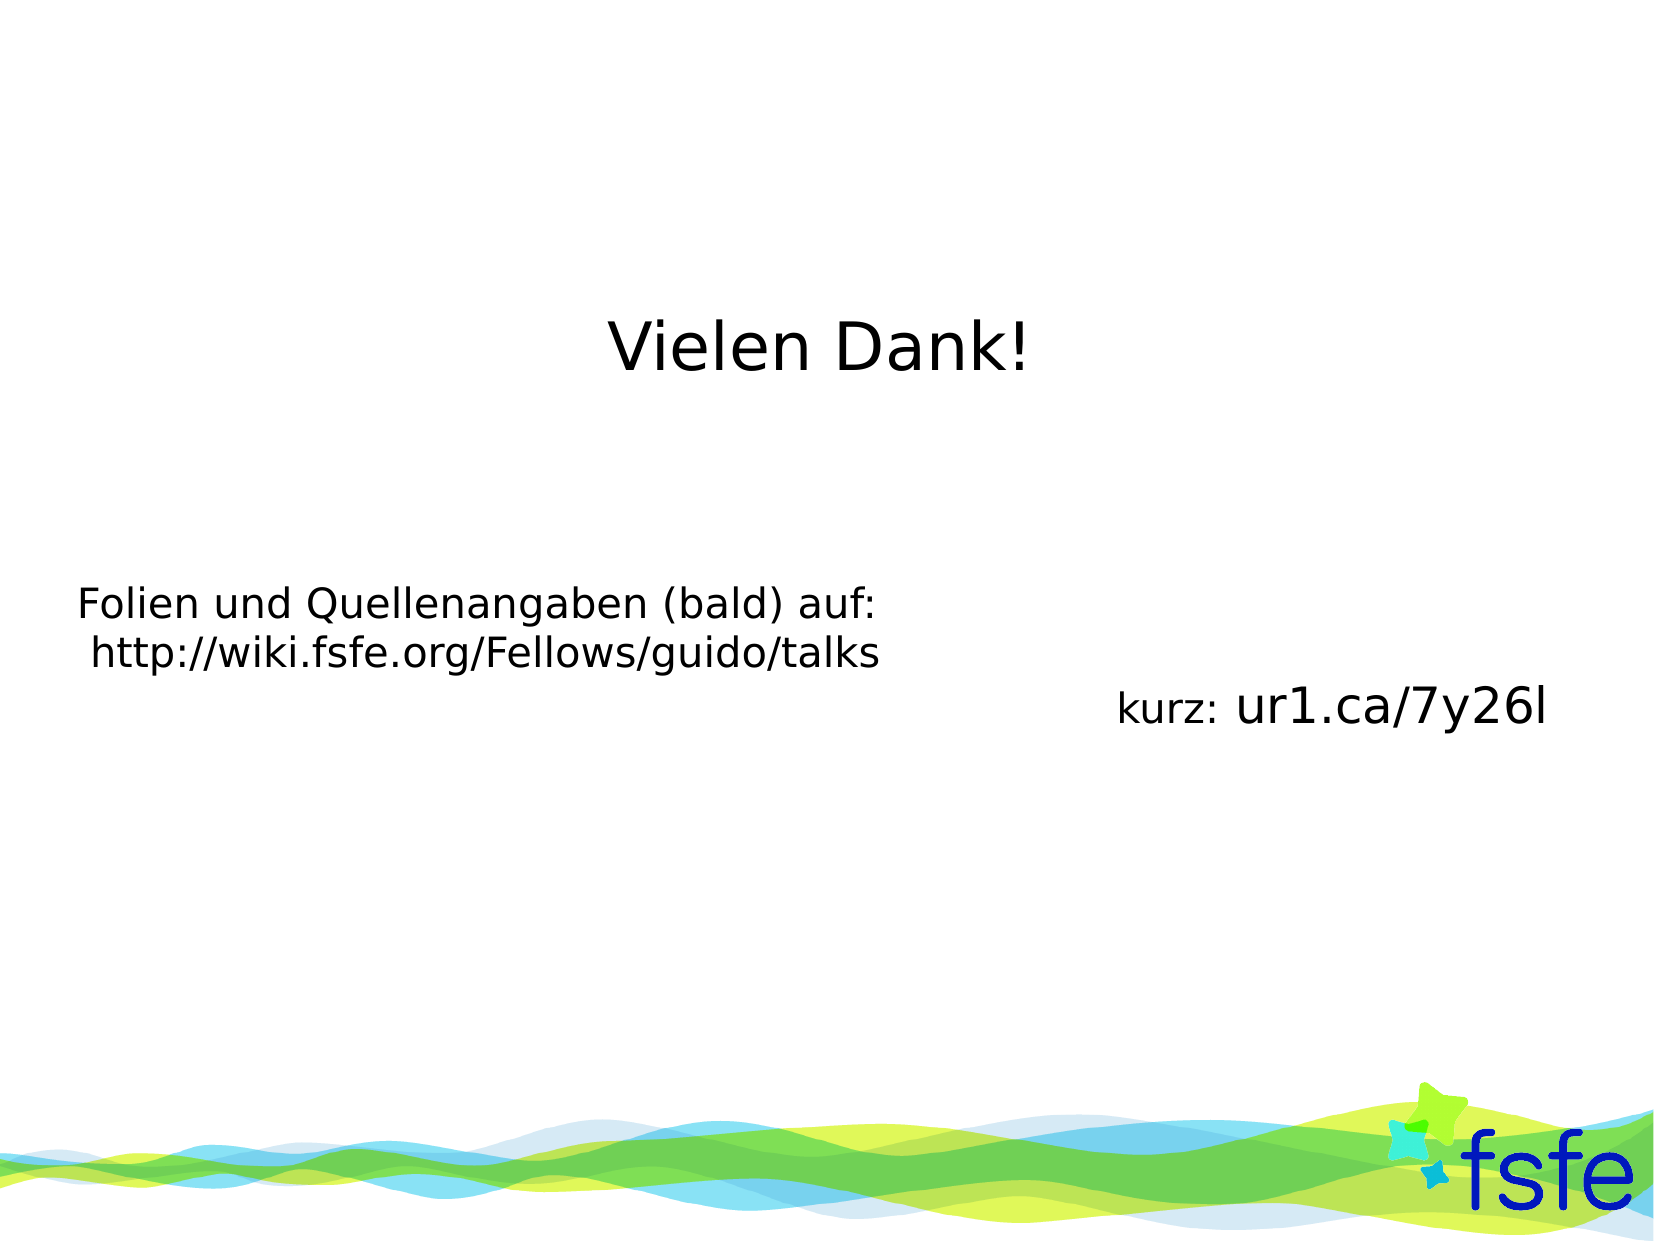

# Vielen Dank!
Folien und Quellenangaben (bald) auf:
 http://wiki.fsfe.org/Fellows/guido/talks
kurz: ur1.ca/7y26l